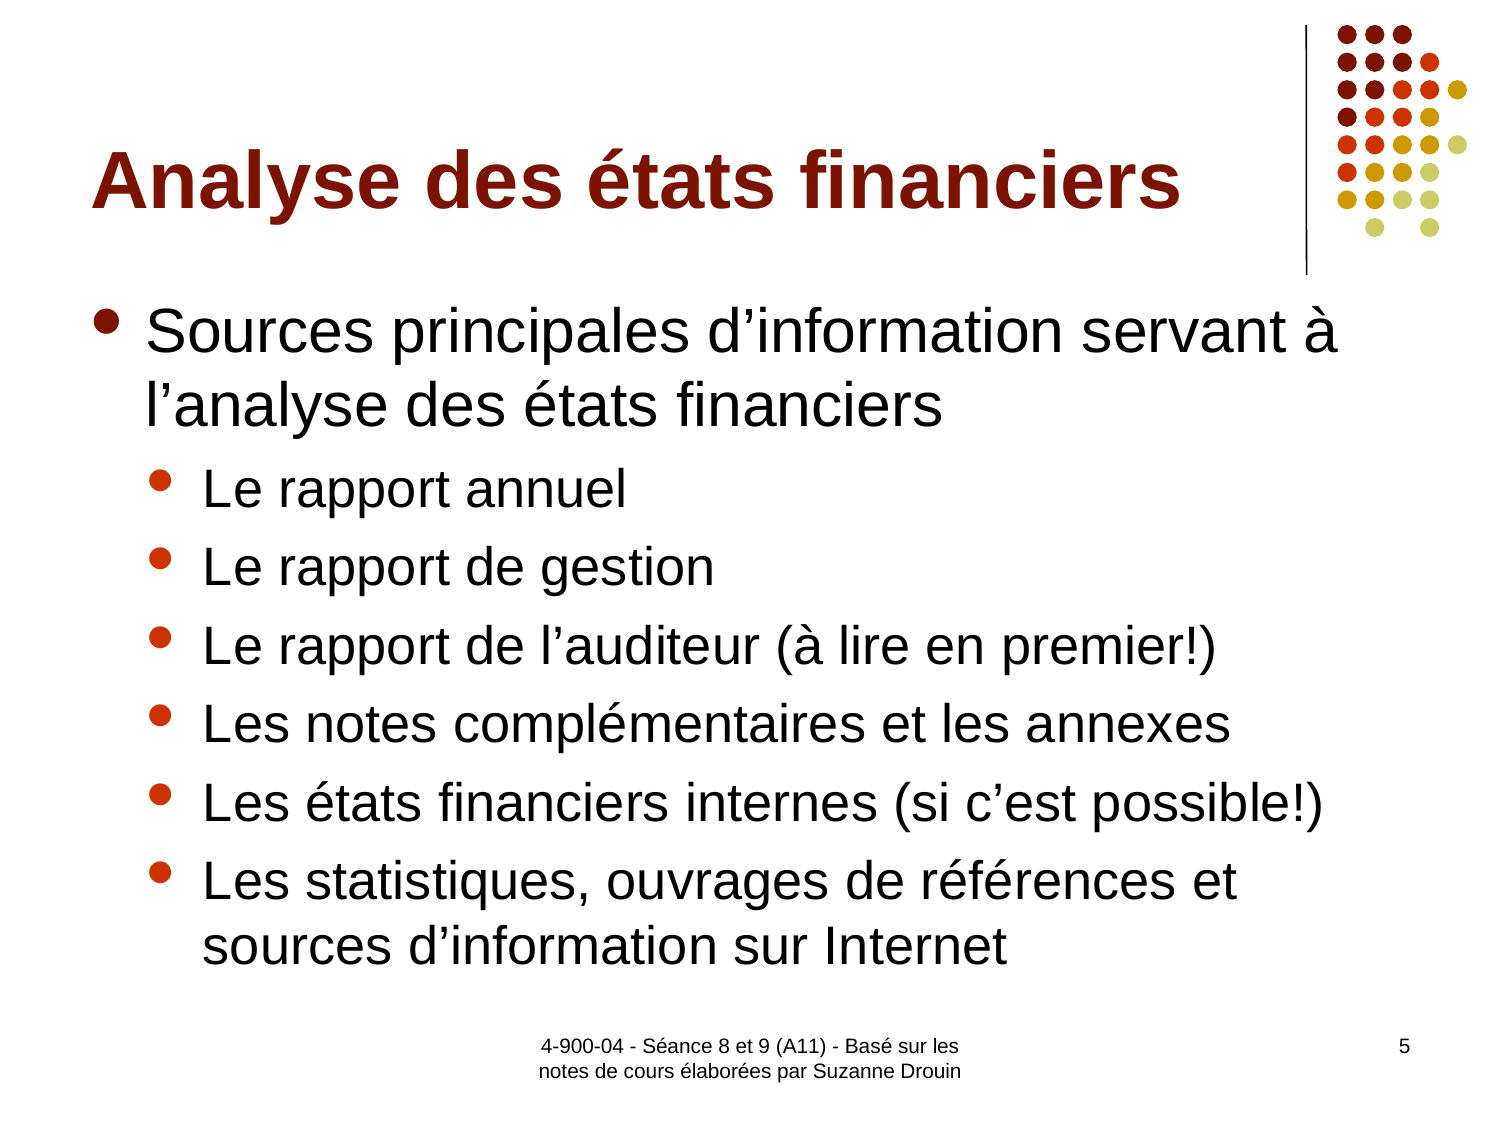

Analyse des états financiers
Sources principales d’information servant à l’analyse des états financiers
Le rapport annuel
Le rapport de gestion
Le rapport de l’auditeur (à lire en premier!)
Les notes complémentaires et les annexes
Les états financiers internes (si c’est possible!)
Les statistiques, ouvrages de références et sources d’information sur Internet
4-900-04 - Séance 8 et 9 (A11) - Basé sur les notes de cours élaborées par Suzanne Drouin